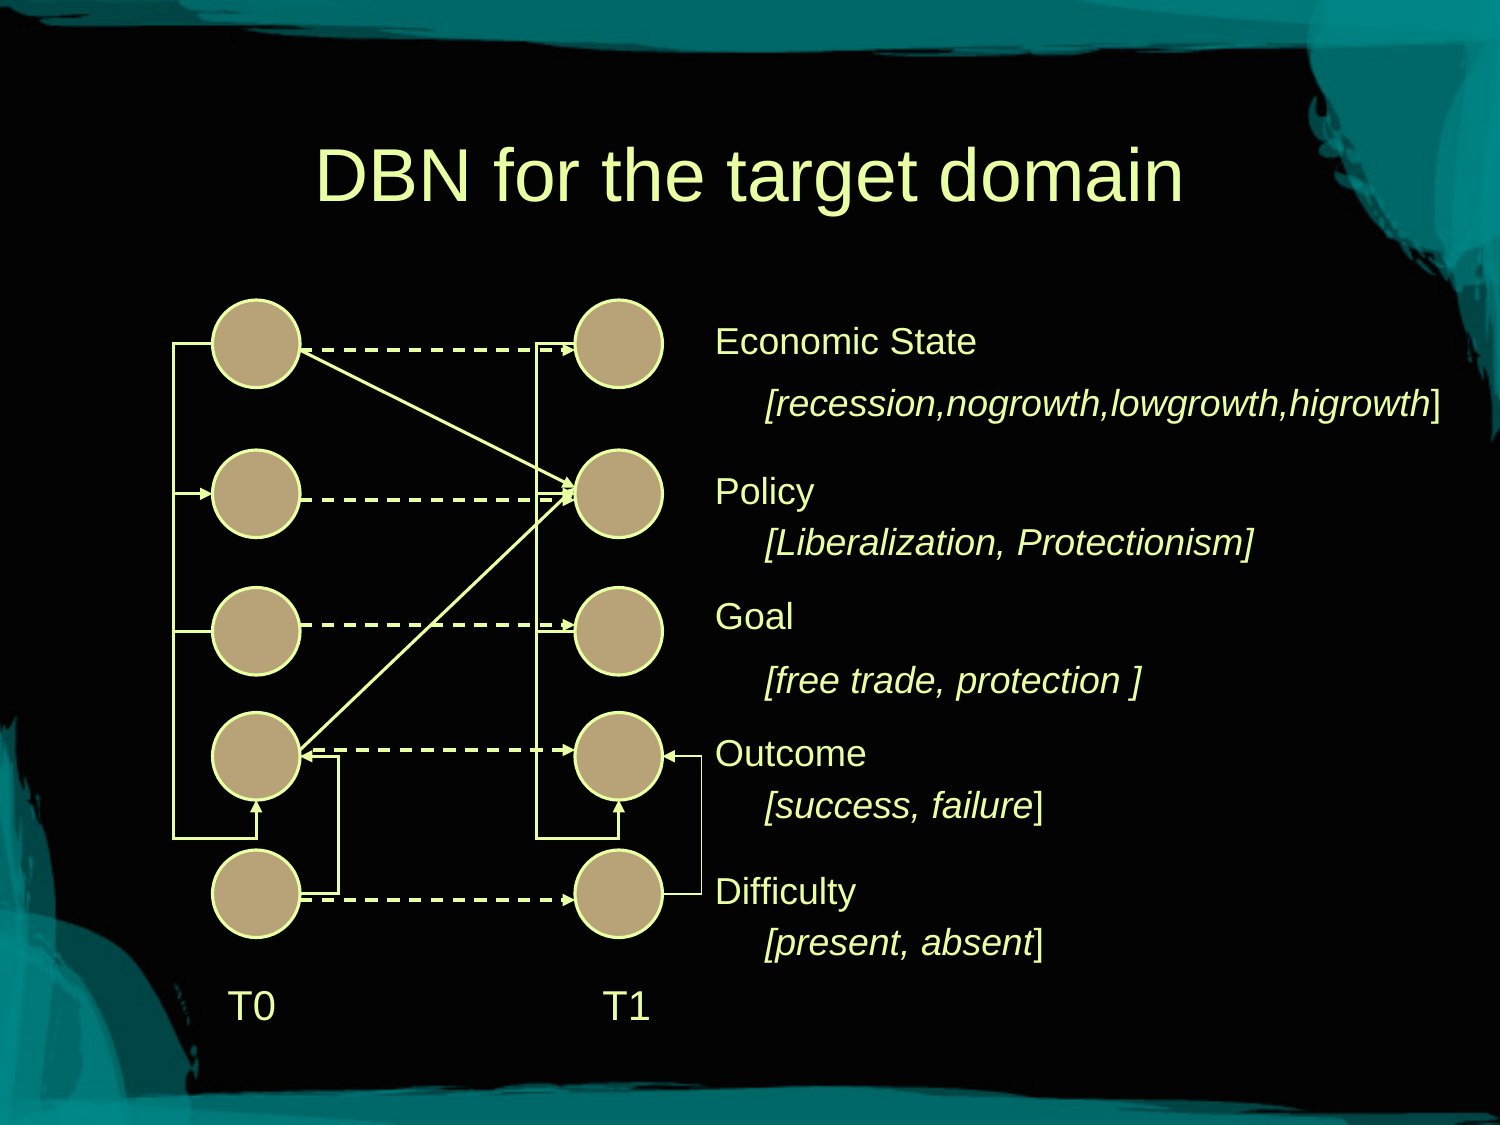

# DBN for the target domain
Economic State
[recession,nogrowth,lowgrowth,higrowth]
Policy
[Liberalization, Protectionism]
Goal
[free trade, protection ]
Outcome
[success, failure]
Difficulty
[present, absent]
T0
T1